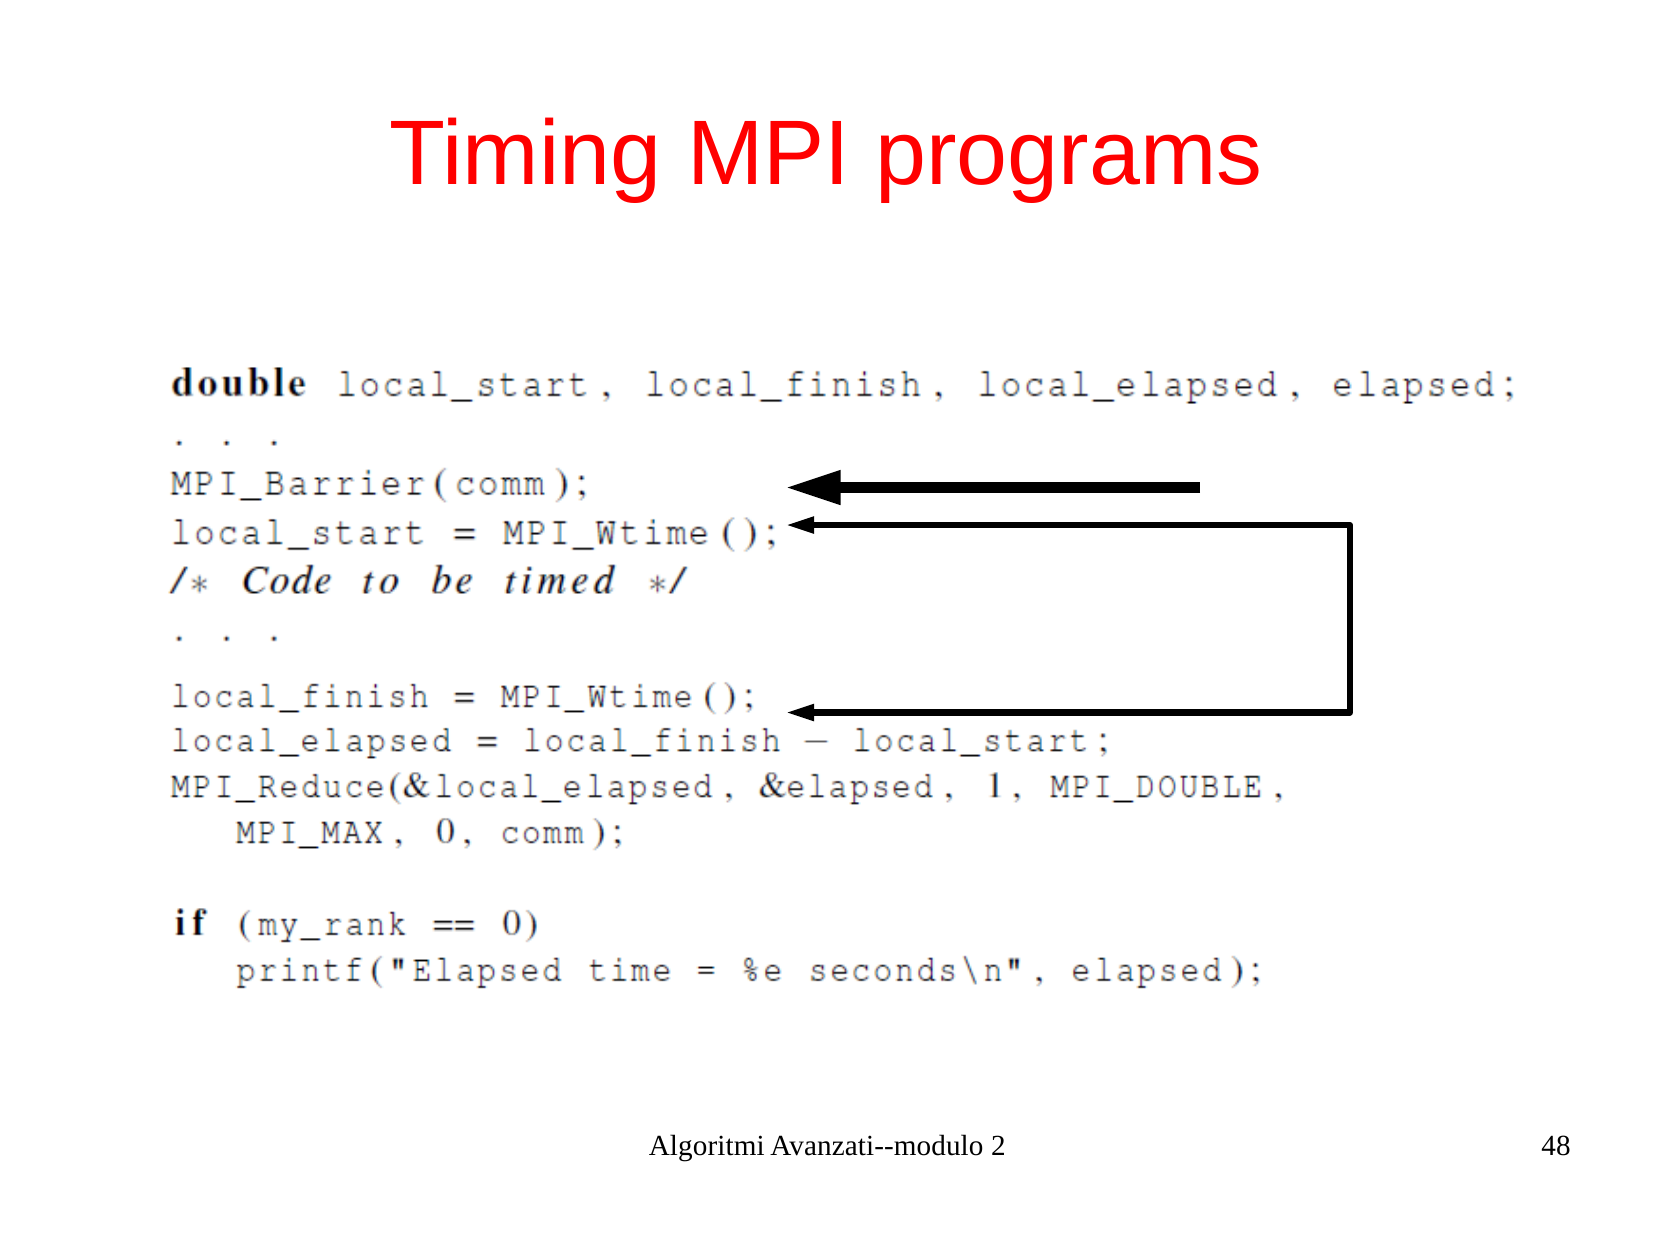

# Timing MPI programs
Algoritmi Avanzati--modulo 2
48